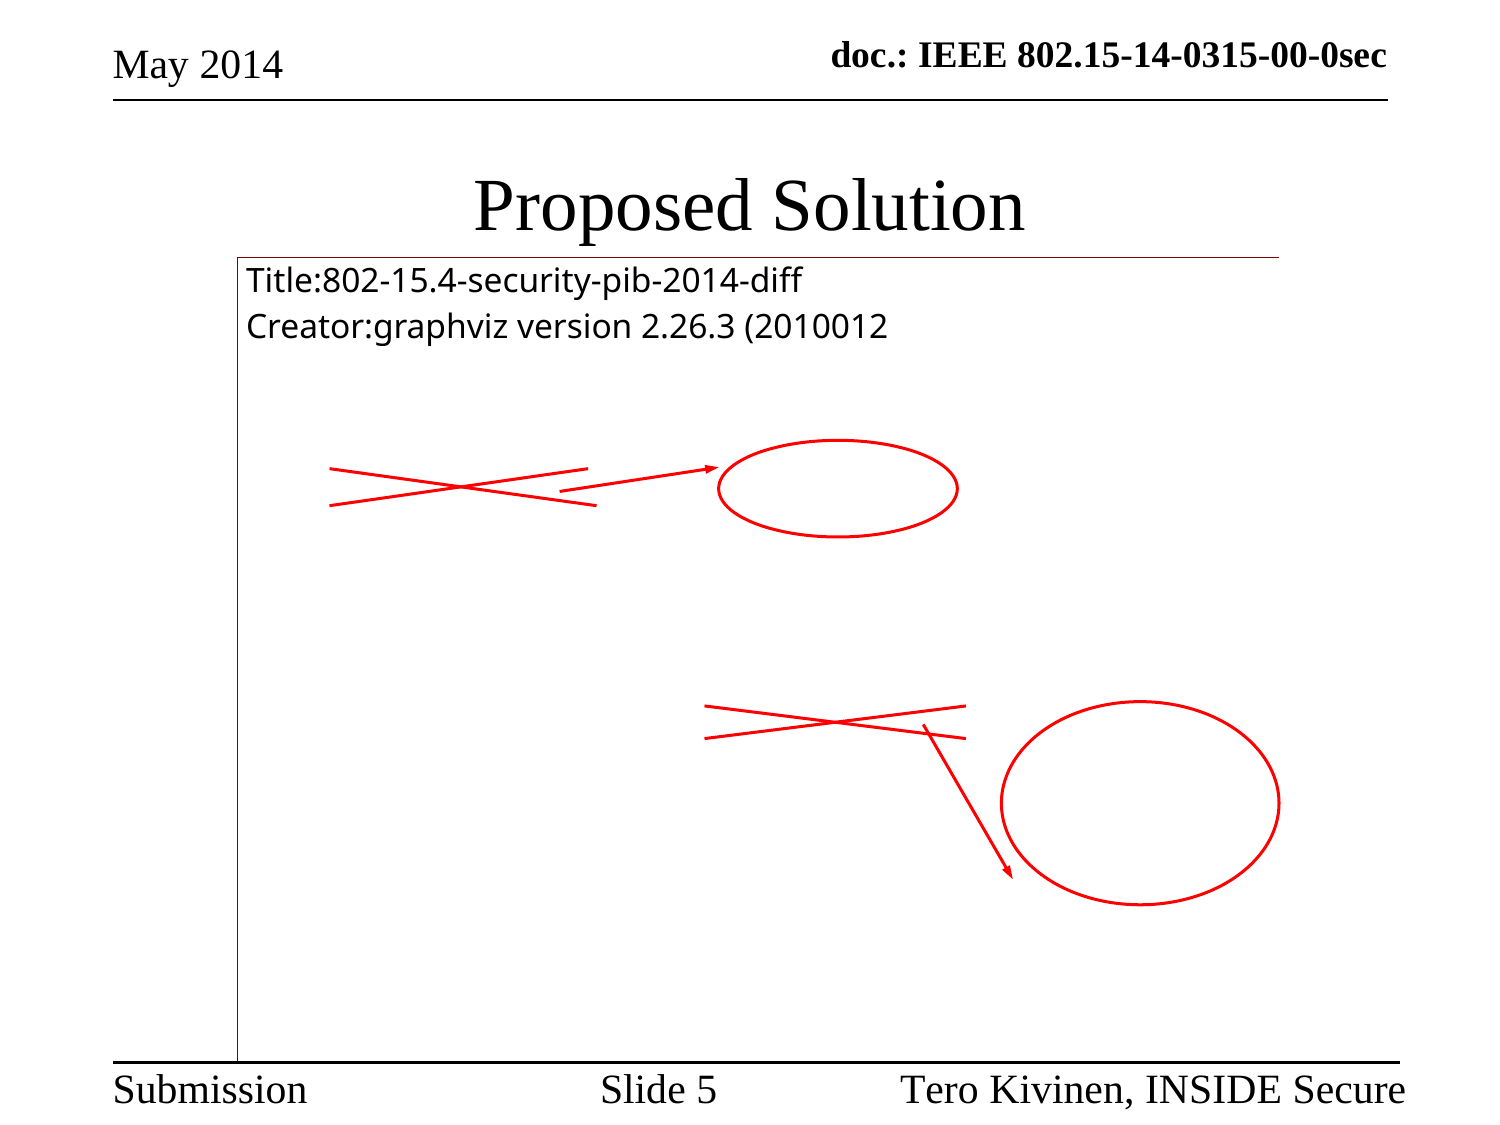

May 2014
# Proposed Solution
5
Tero Kivinen, INSIDE Secure